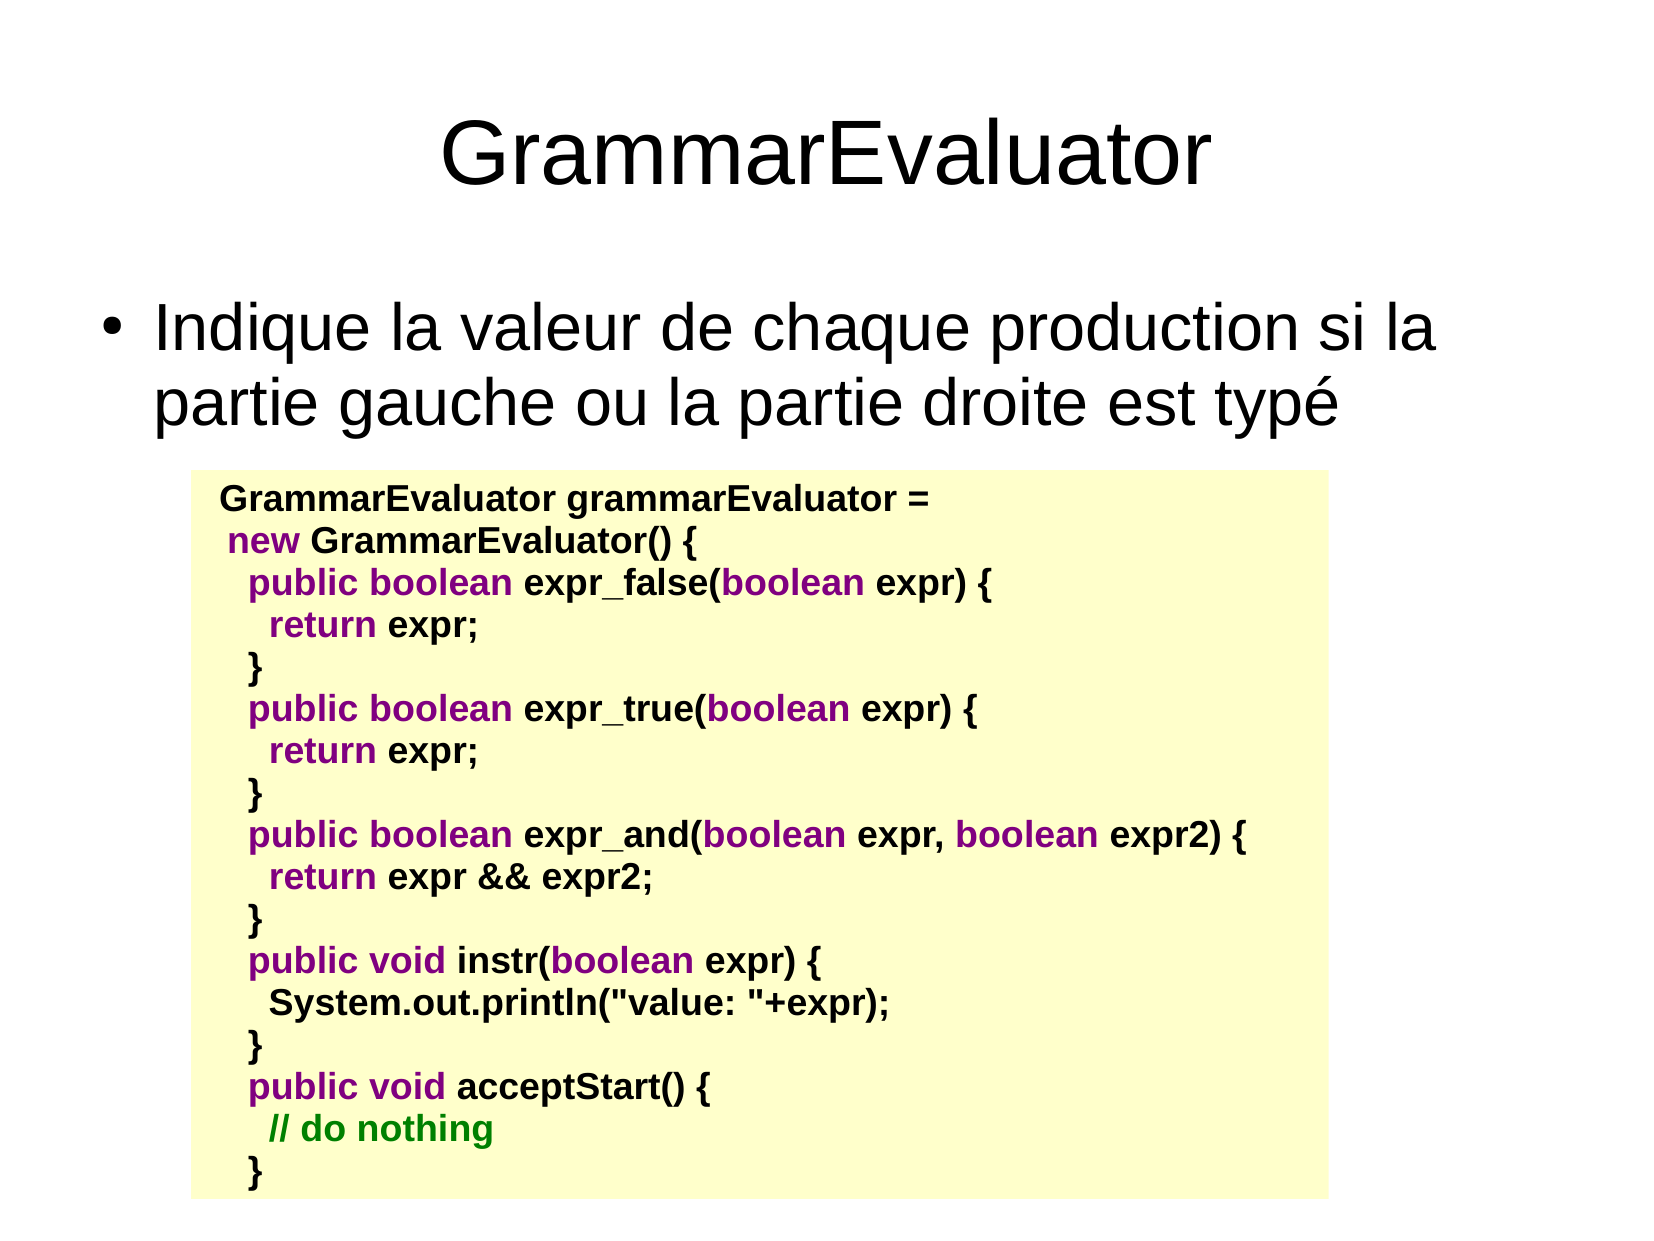

# GrammarEvaluator
Indique la valeur de chaque production si la partie gauche ou la partie droite est typé
GrammarEvaluator grammarEvaluator =
 new GrammarEvaluator() {
 public boolean expr_false(boolean expr) {
 return expr;
 }
 public boolean expr_true(boolean expr) {
 return expr;
 }
 public boolean expr_and(boolean expr, boolean expr2) {
 return expr && expr2;
 }
 public void instr(boolean expr) {
 System.out.println("value: "+expr);
 }
 public void acceptStart() {
 // do nothing
 }